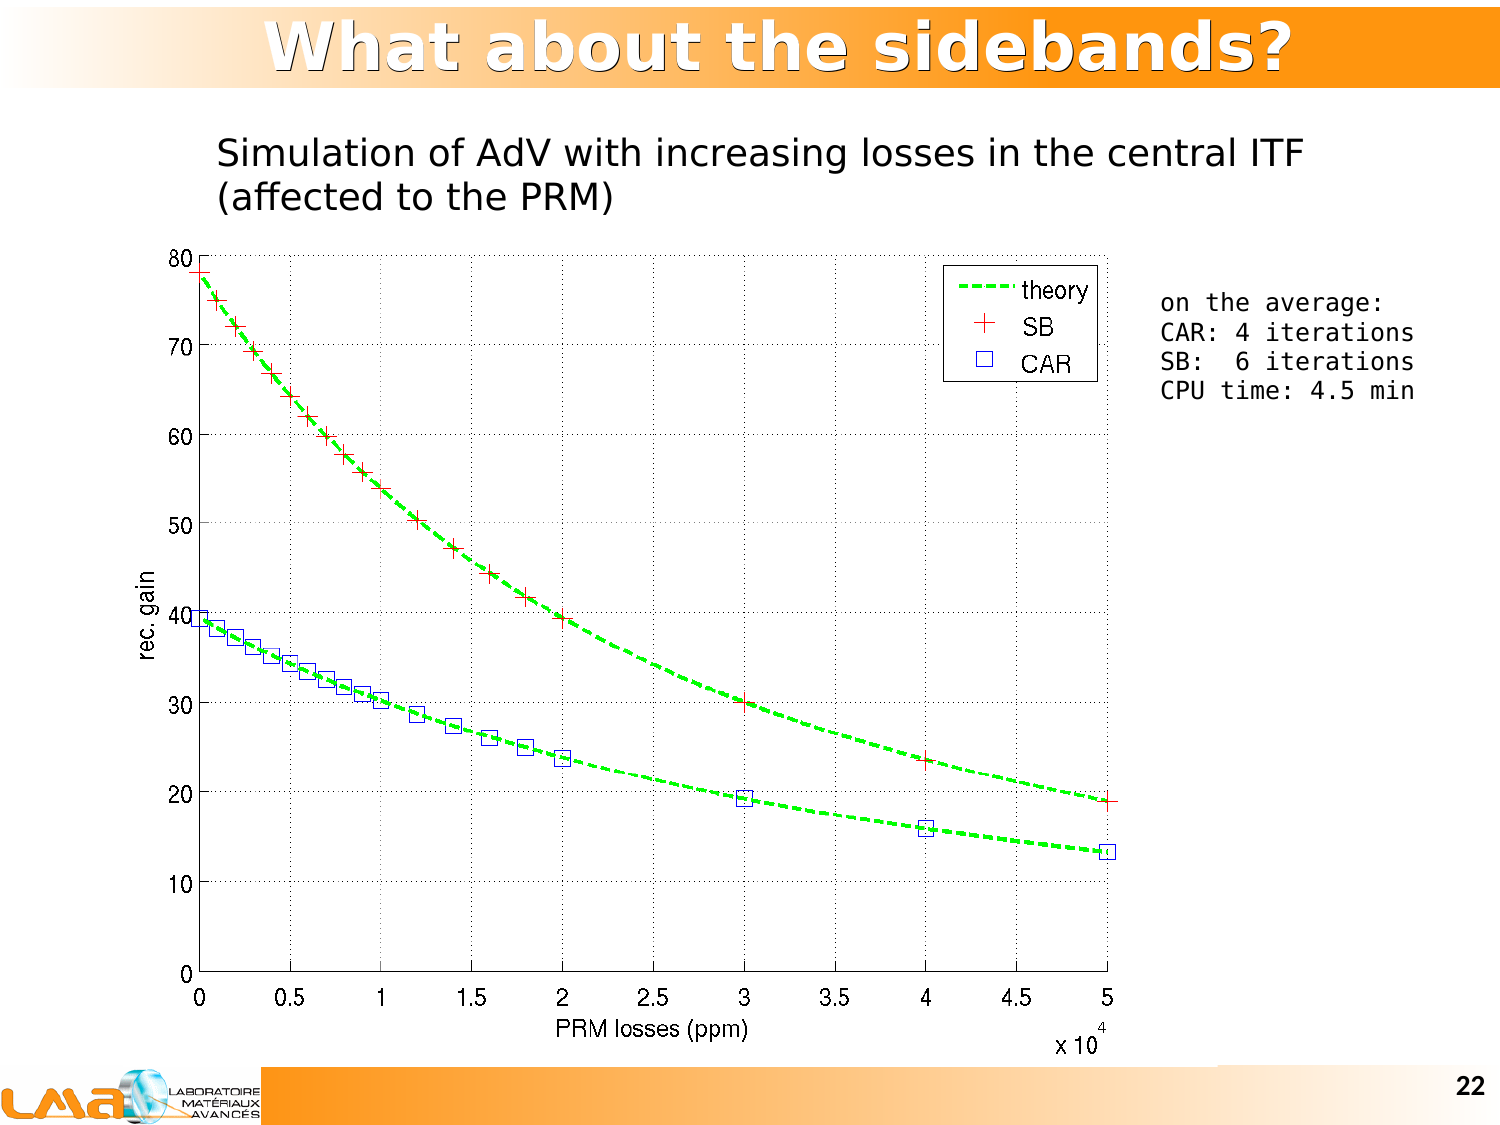

# What about the sidebands?
Simulation of AdV with increasing losses in the central ITF
(affected to the PRM)
on the average:
CAR: 4 iterations
SB: 6 iterations
CPU time: 4.5 min
22